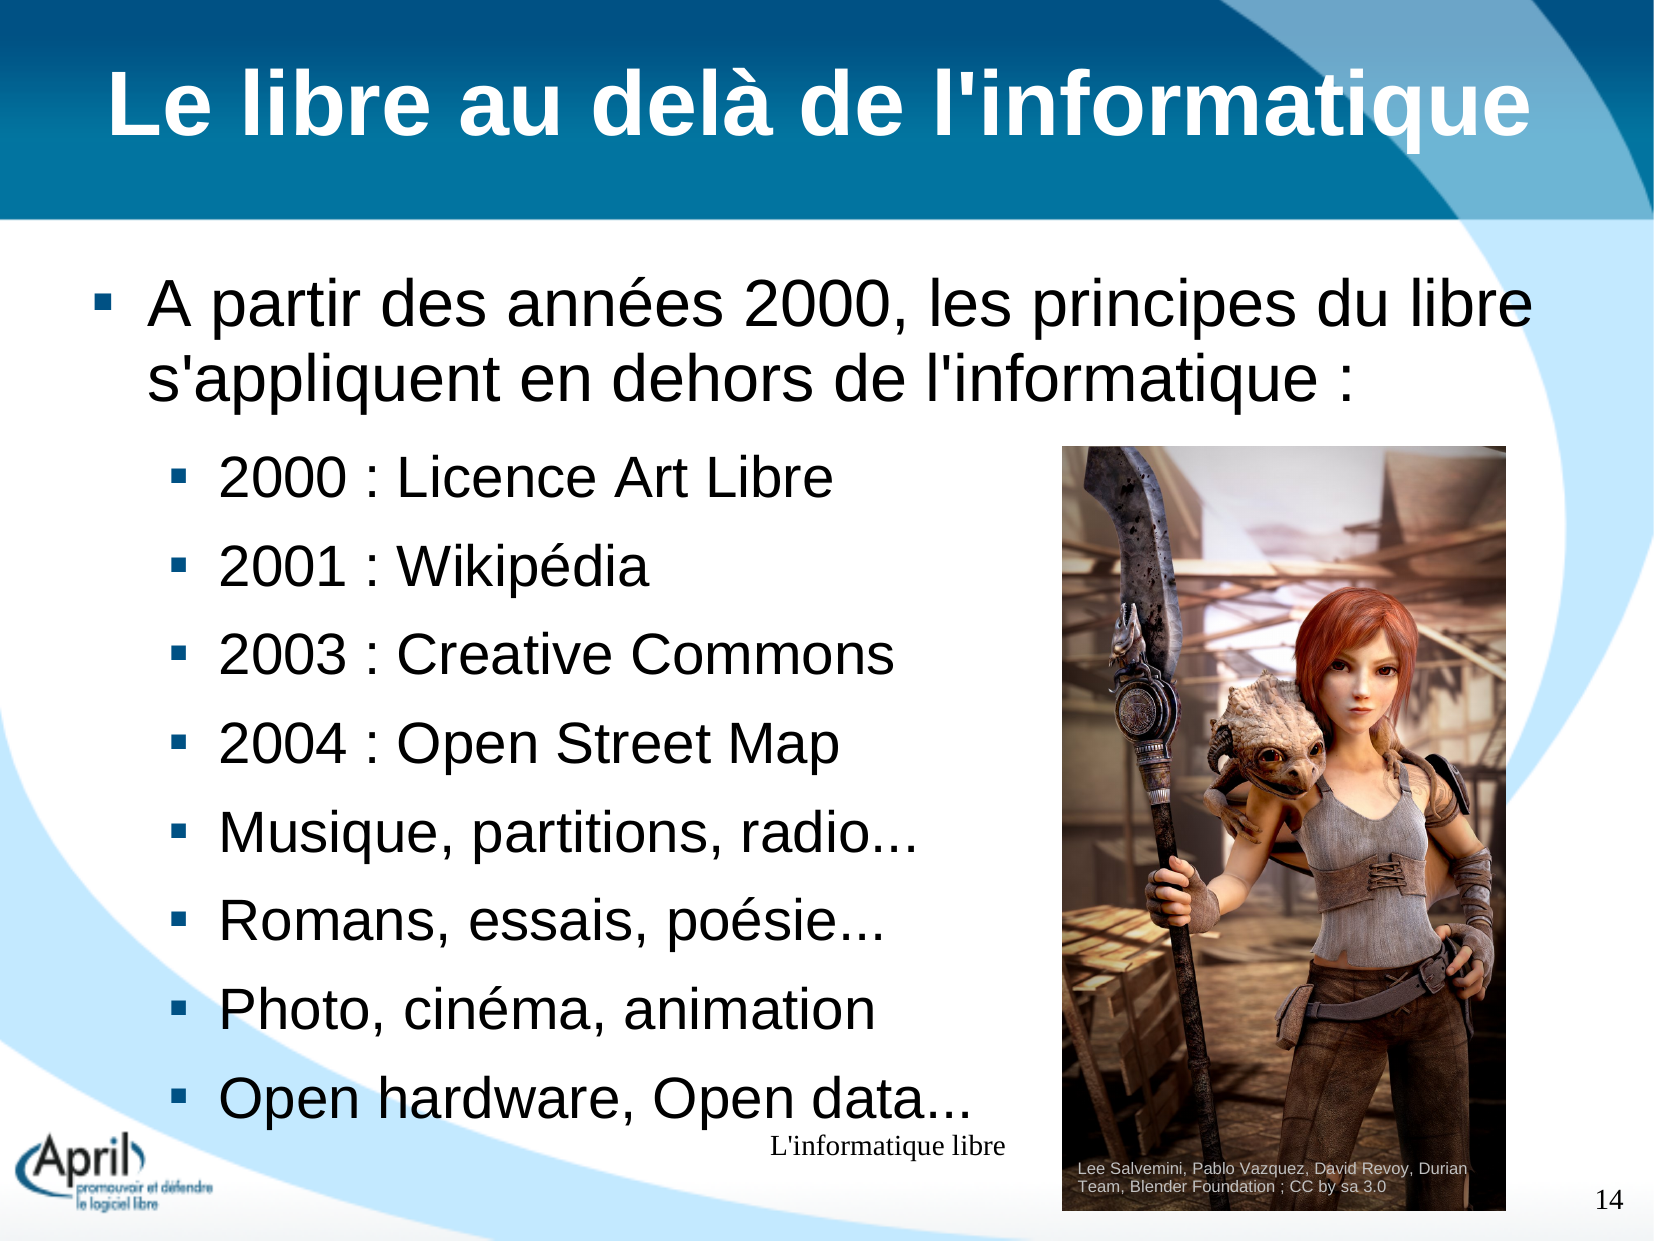

# Le libre au delà de l'informatique
A partir des années 2000, les principes du libre s'appliquent en dehors de l'informatique :
2000 : Licence Art Libre
2001 : Wikipédia
2003 : Creative Commons
2004 : Open Street Map
Musique, partitions, radio...
Romans, essais, poésie...
Photo, cinéma, animation
Open hardware, Open data...
L'informatique libre
Lee Salvemini, Pablo Vazquez, David Revoy, Durian Team, Blender Foundation ; CC by sa 3.0
14